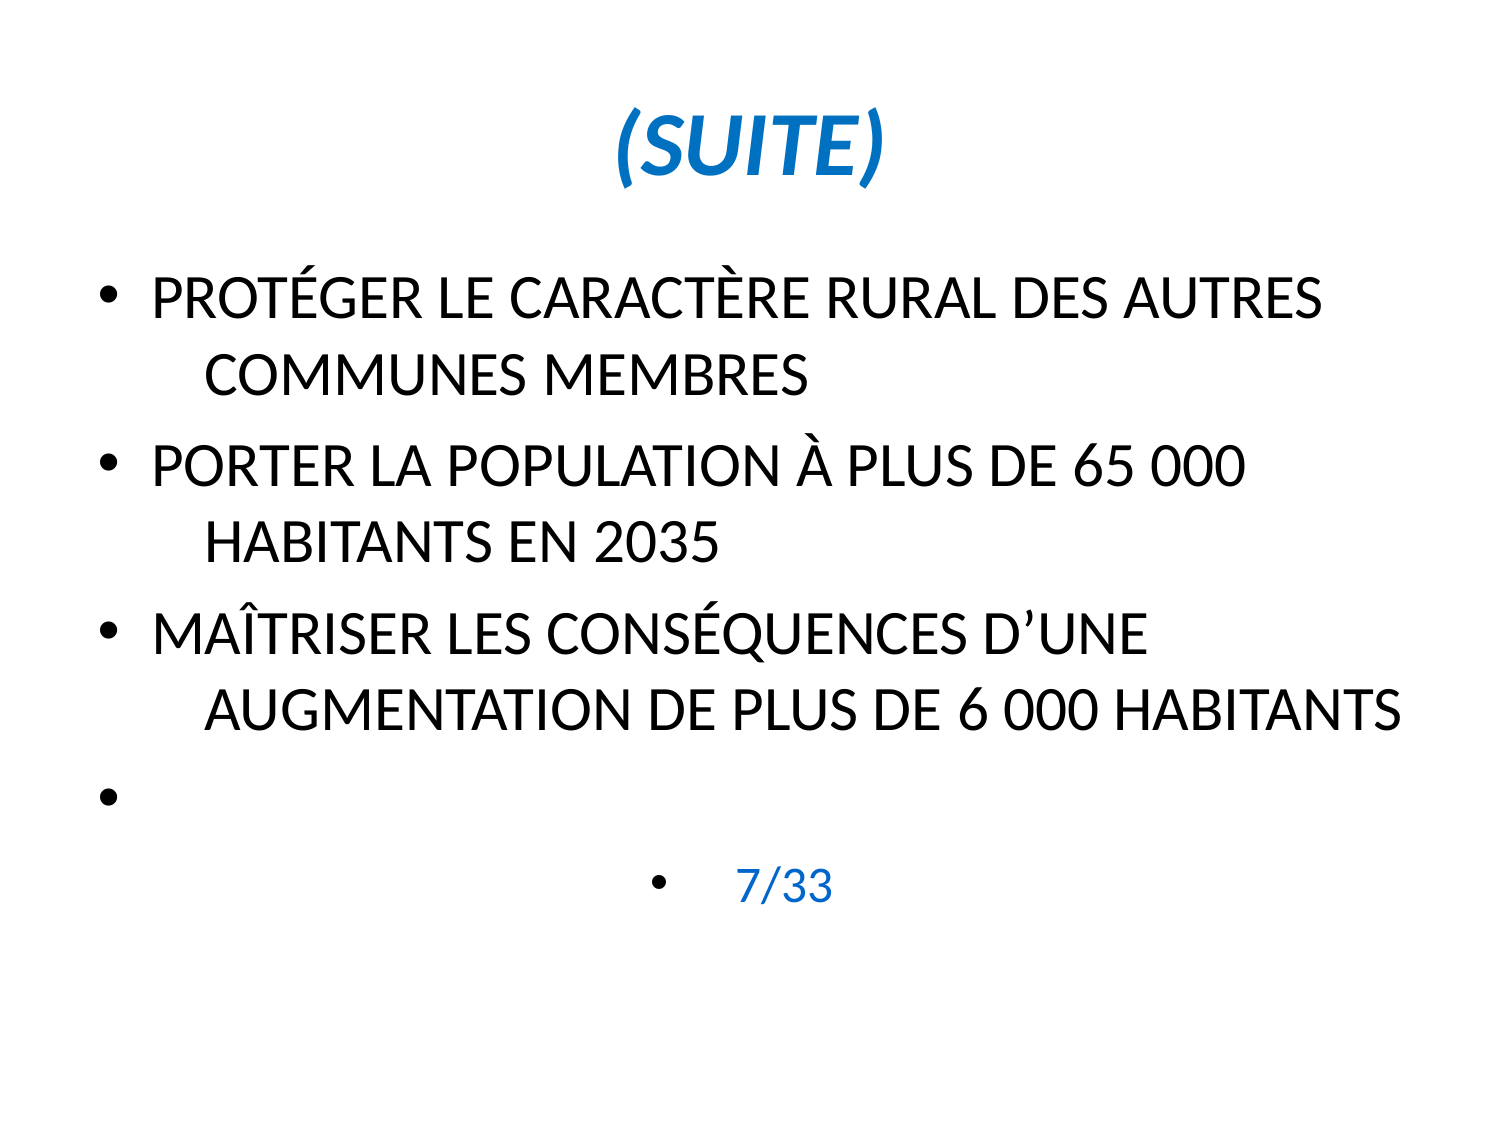

# (SUITE)
PROTÉGER LE CARACTÈRE RURAL DES AUTRES COMMUNES MEMBRES
PORTER LA POPULATION À PLUS DE 65 000 HABITANTS EN 2035
MAÎTRISER LES CONSÉQUENCES D’UNE AUGMENTATION DE PLUS DE 6 000 HABITANTS
7/33